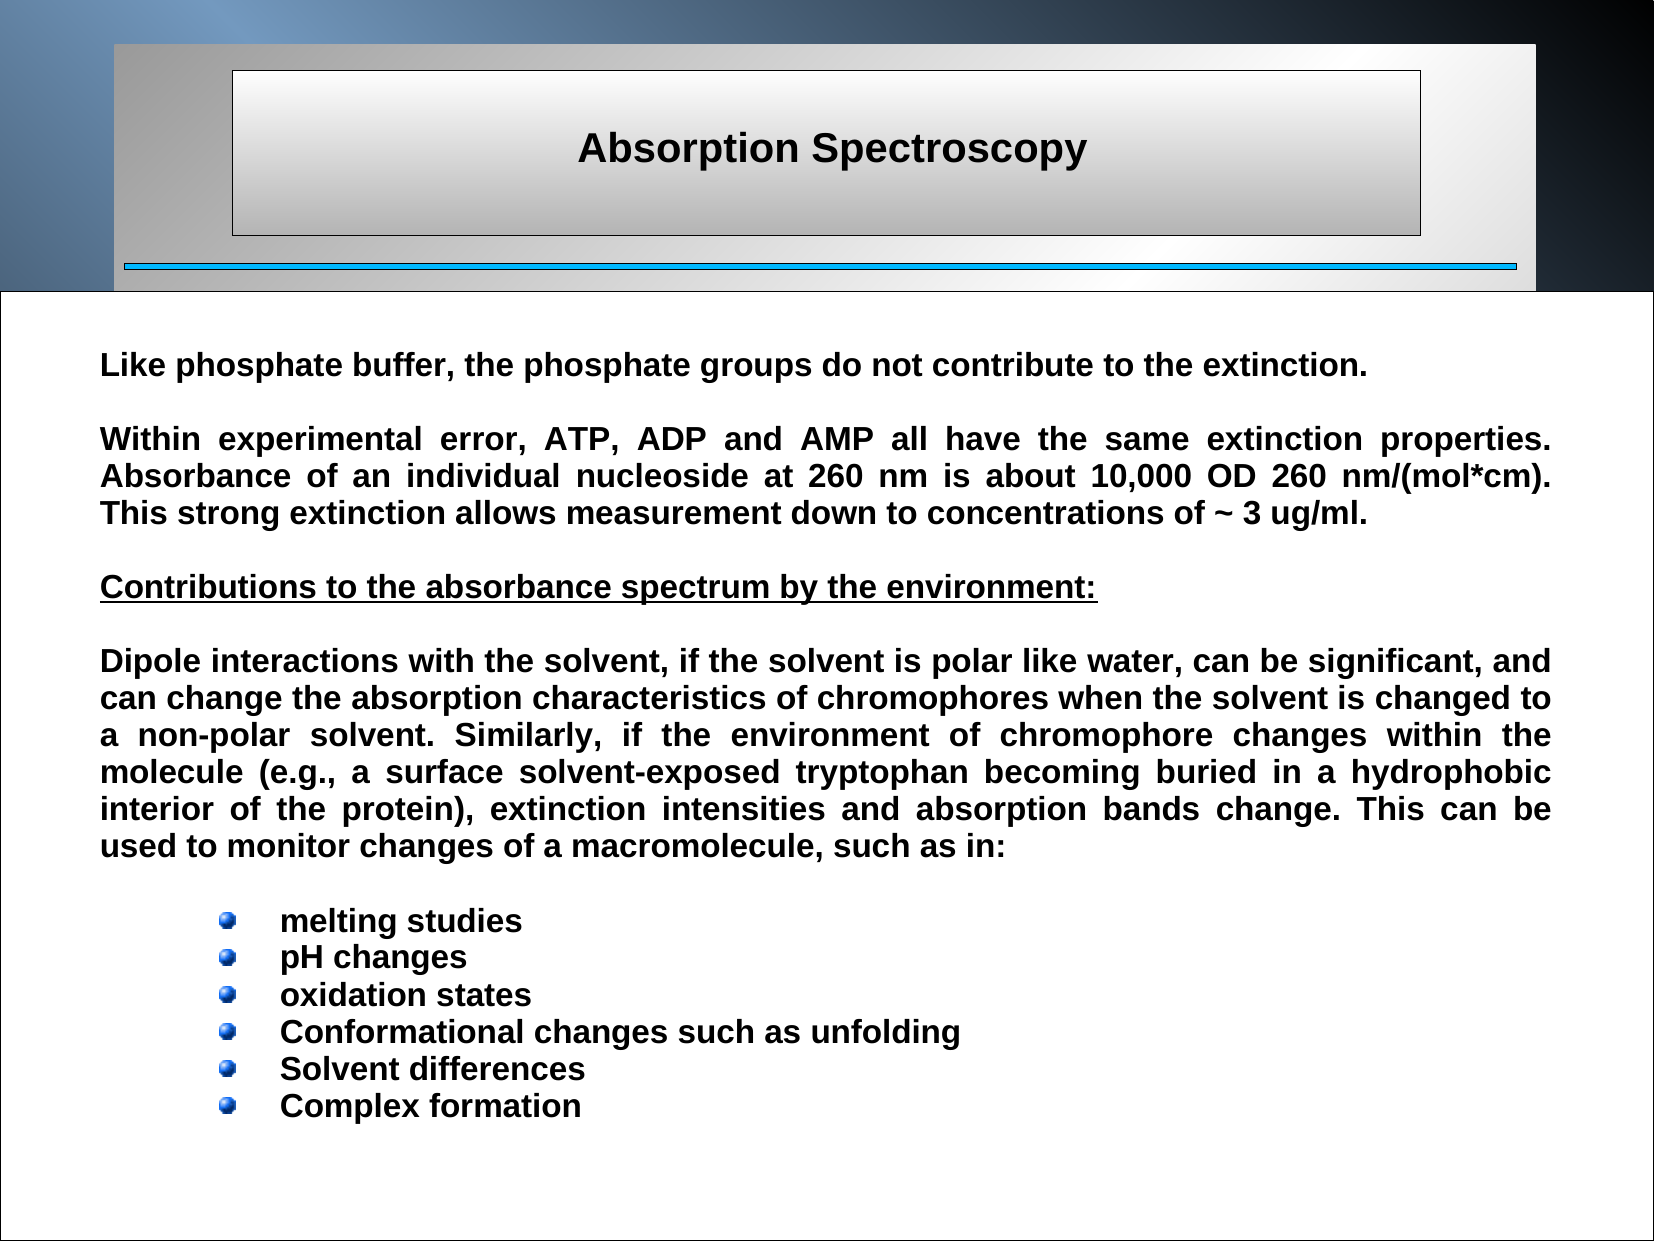

Absorption Spectroscopy
Like phosphate buffer, the phosphate groups do not contribute to the extinction.
Within experimental error, ATP, ADP and AMP all have the same extinction properties. Absorbance of an individual nucleoside at 260 nm is about 10,000 OD 260 nm/(mol*cm). This strong extinction allows measurement down to concentrations of ~ 3 ug/ml.
Contributions to the absorbance spectrum by the environment:
Dipole interactions with the solvent, if the solvent is polar like water, can be significant, and can change the absorption characteristics of chromophores when the solvent is changed to a non-polar solvent. Similarly, if the environment of chromophore changes within the molecule (e.g., a surface solvent-exposed tryptophan becoming buried in a hydrophobic interior of the protein), extinction intensities and absorption bands change. This can be used to monitor changes of a macromolecule, such as in:
melting studies
pH changes
oxidation states
Conformational changes such as unfolding
Solvent differences
Complex formation